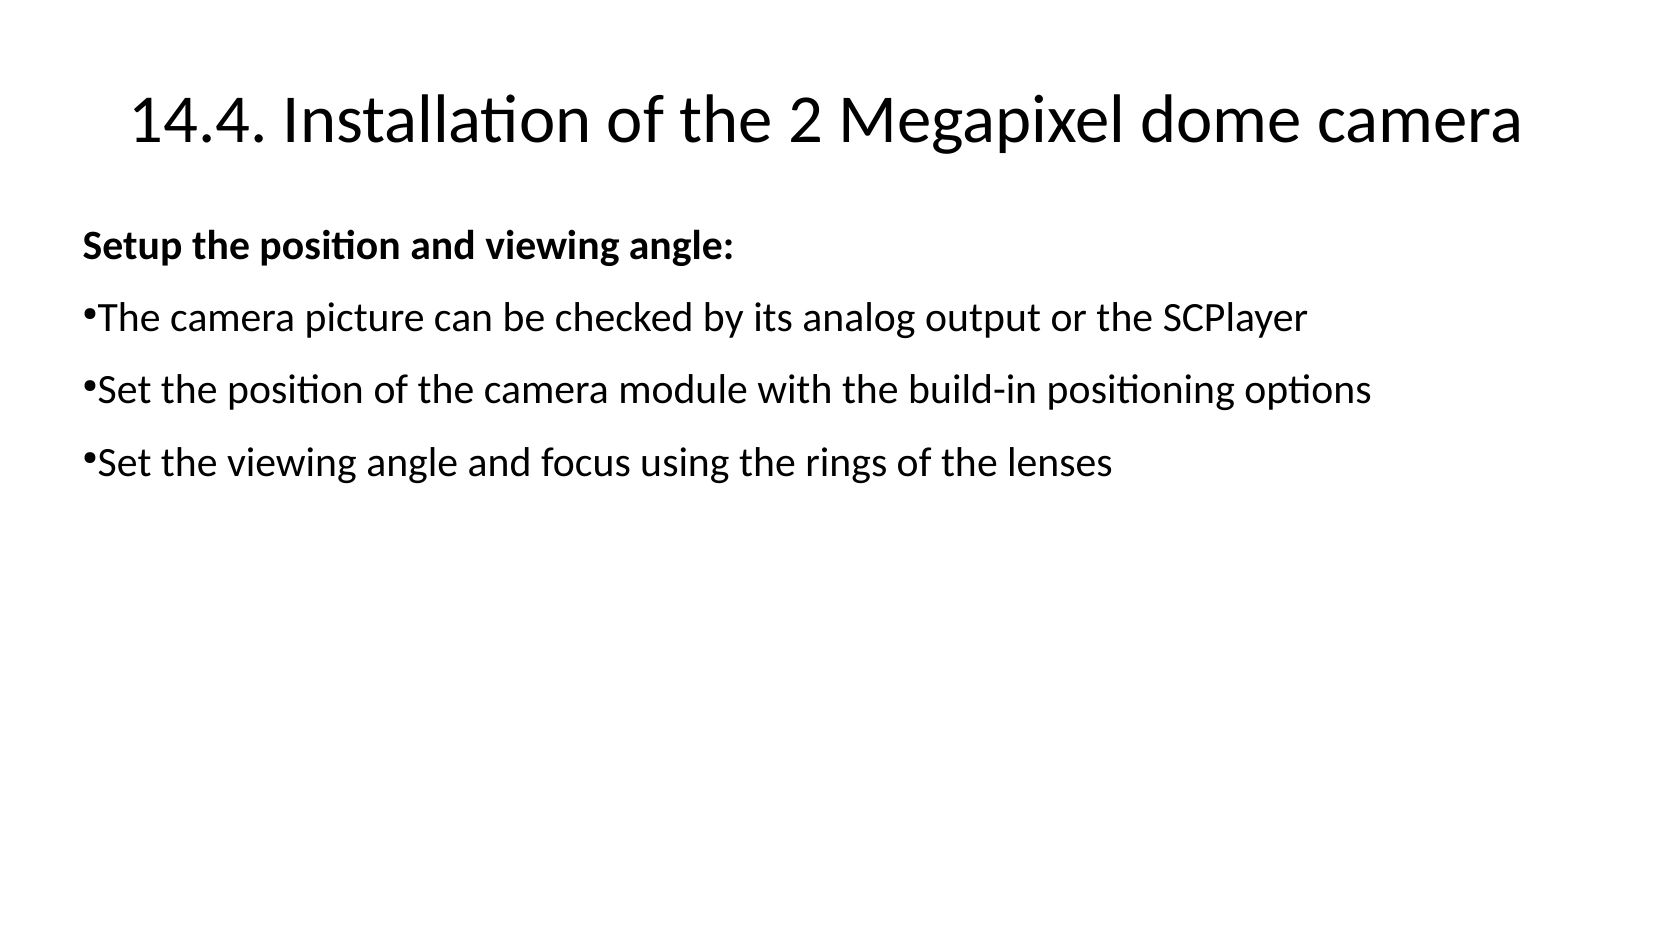

# 14.4. Installation of the 2 Megapixel dome camera
Setup the position and viewing angle:
The camera picture can be checked by its analog output or the SCPlayer
Set the position of the camera module with the build-in positioning options
Set the viewing angle and focus using the rings of the lenses